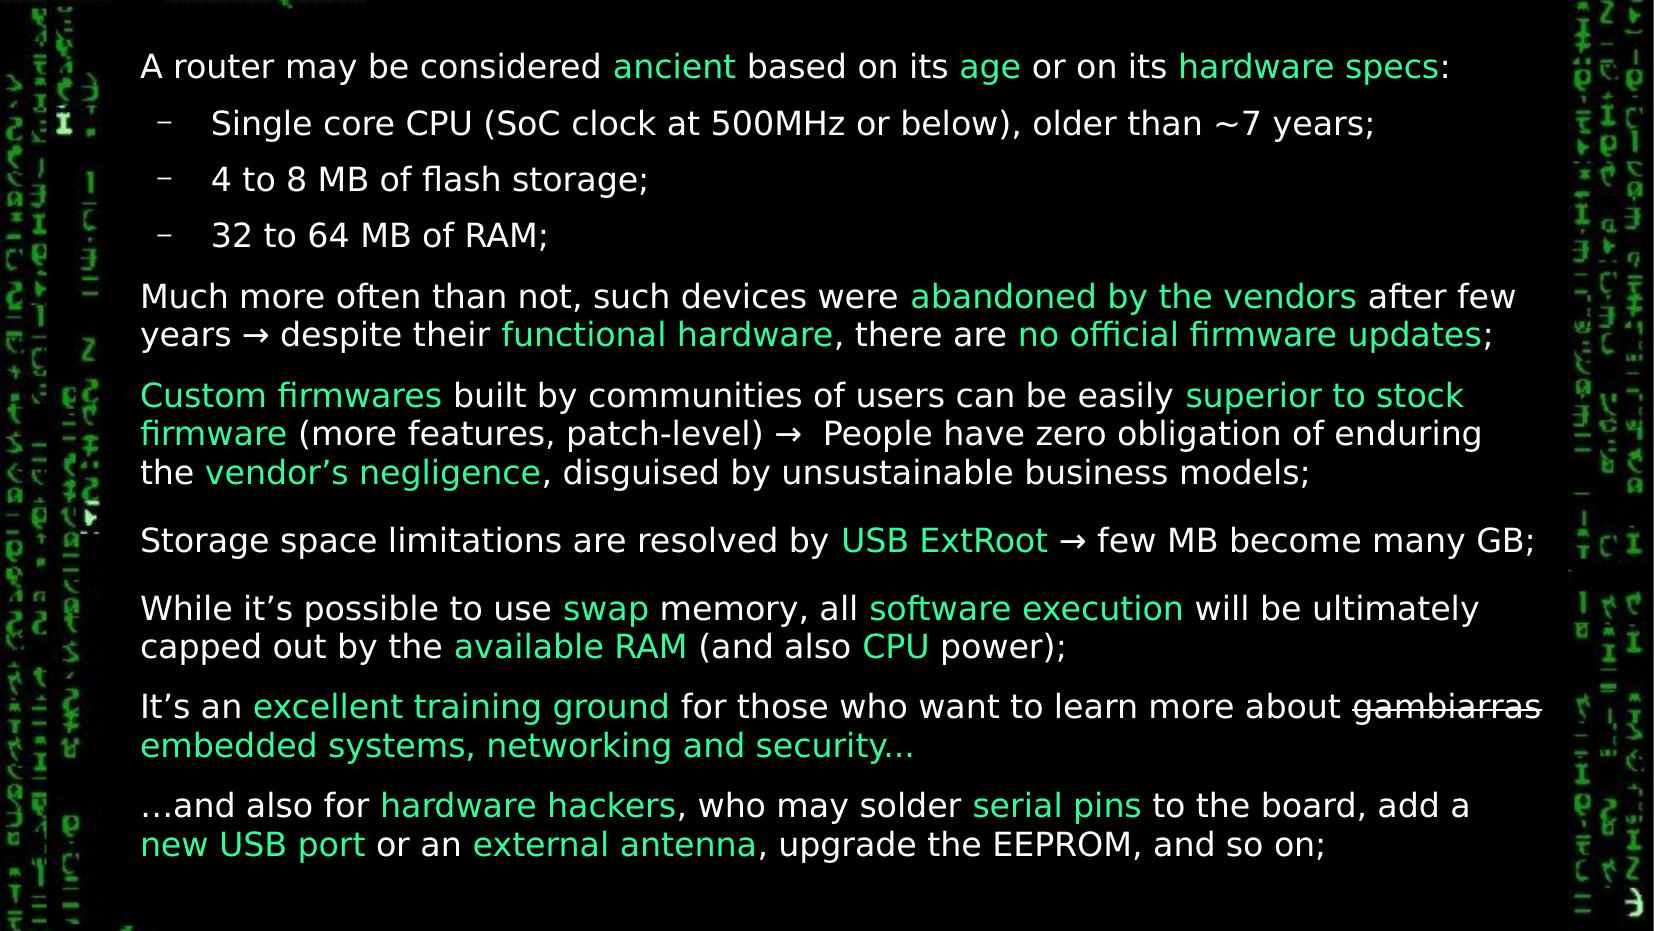

# A router may be considered ancient based on its age or on its hardware specs:
Single core CPU (SoC clock at 500MHz or below), older than ~7 years;
4 to 8 MB of flash storage;
32 to 64 MB of RAM;
Much more often than not, such devices were abandoned by the vendors after few years → despite their functional hardware, there are no official firmware updates;
Custom firmwares built by communities of users can be easily superior to stock firmware (more features, patch-level) → People have zero obligation of enduring the vendor’s negligence, disguised by unsustainable business models;
Storage space limitations are resolved by USB ExtRoot → few MB become many GB;
While it’s possible to use swap memory, all software execution will be ultimately capped out by the available RAM (and also CPU power);
It’s an excellent training ground for those who want to learn more about gambiarras embedded systems, networking and security...
…and also for hardware hackers, who may solder serial pins to the board, add a new USB port or an external antenna, upgrade the EEPROM, and so on;